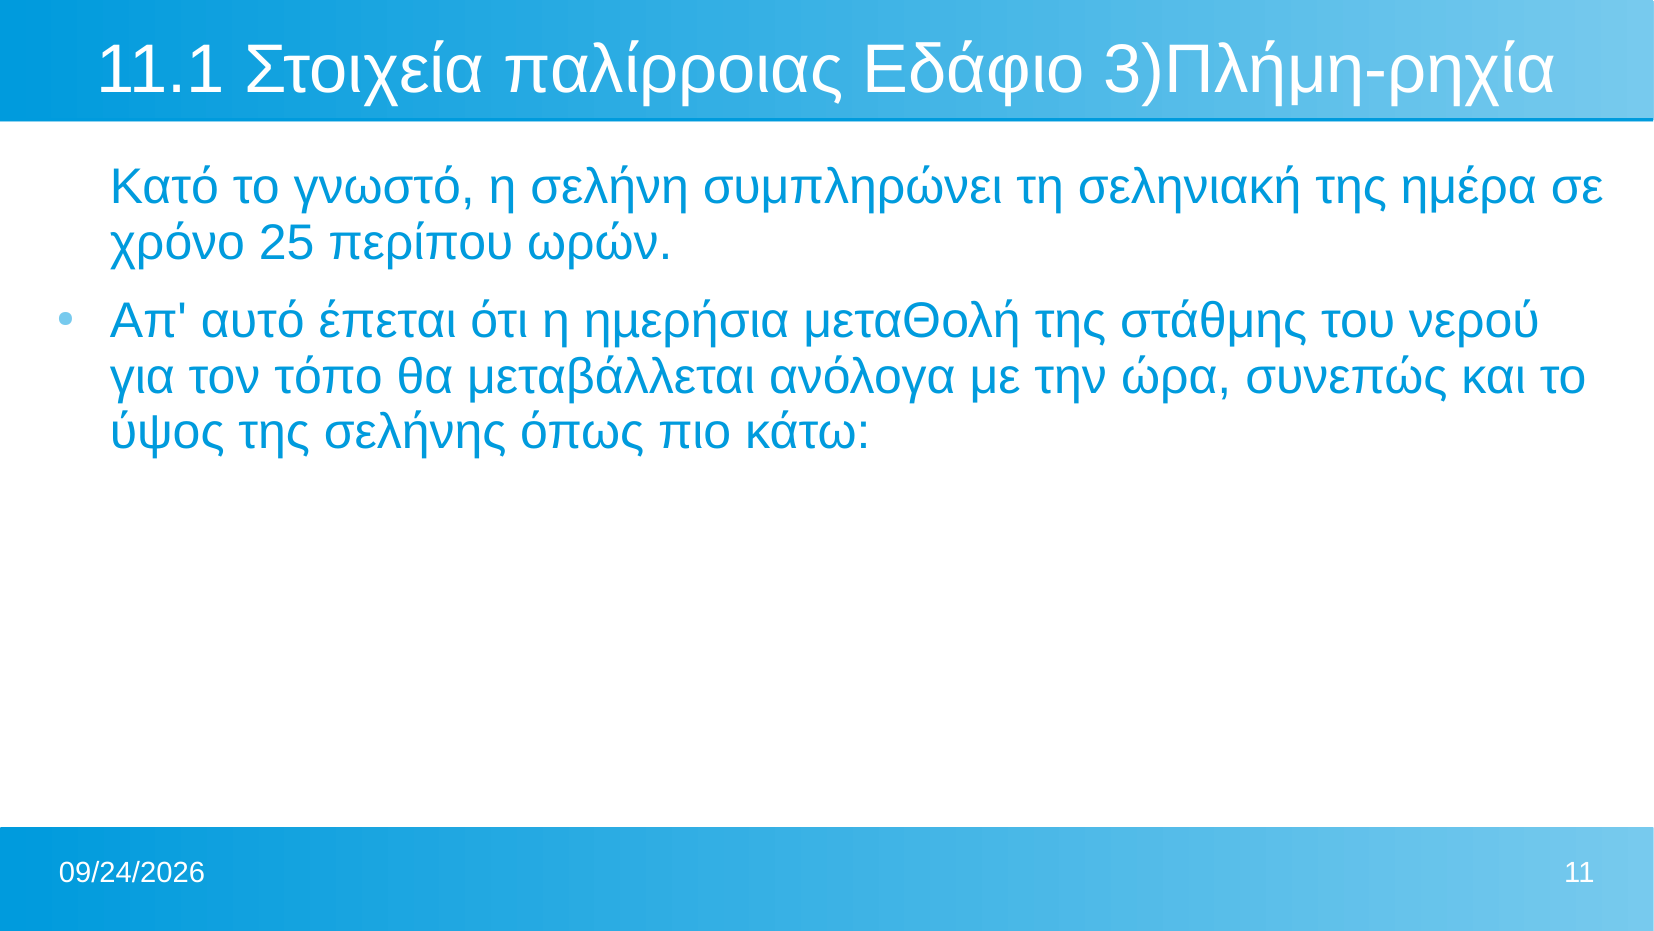

# 11.1 Στοιχεία παλίρροιας Εδάφιο 3)Πλήμη-ρηχία
Κατό το γνωστό, η σελήνη συμπληρώνει τη σεληνιακή της ημέρα σε χρόνο 25 περίπου ωρών.
Απ' αυτό έπεται ότι η ηµερήσια μεταΘολή της στάθμης του νερού για τον τόπο θα μεταβάλλεται ανόλογα με την ώρα, συνεπώς και το ύψος της σελήνης όπως πιο κάτω:
11